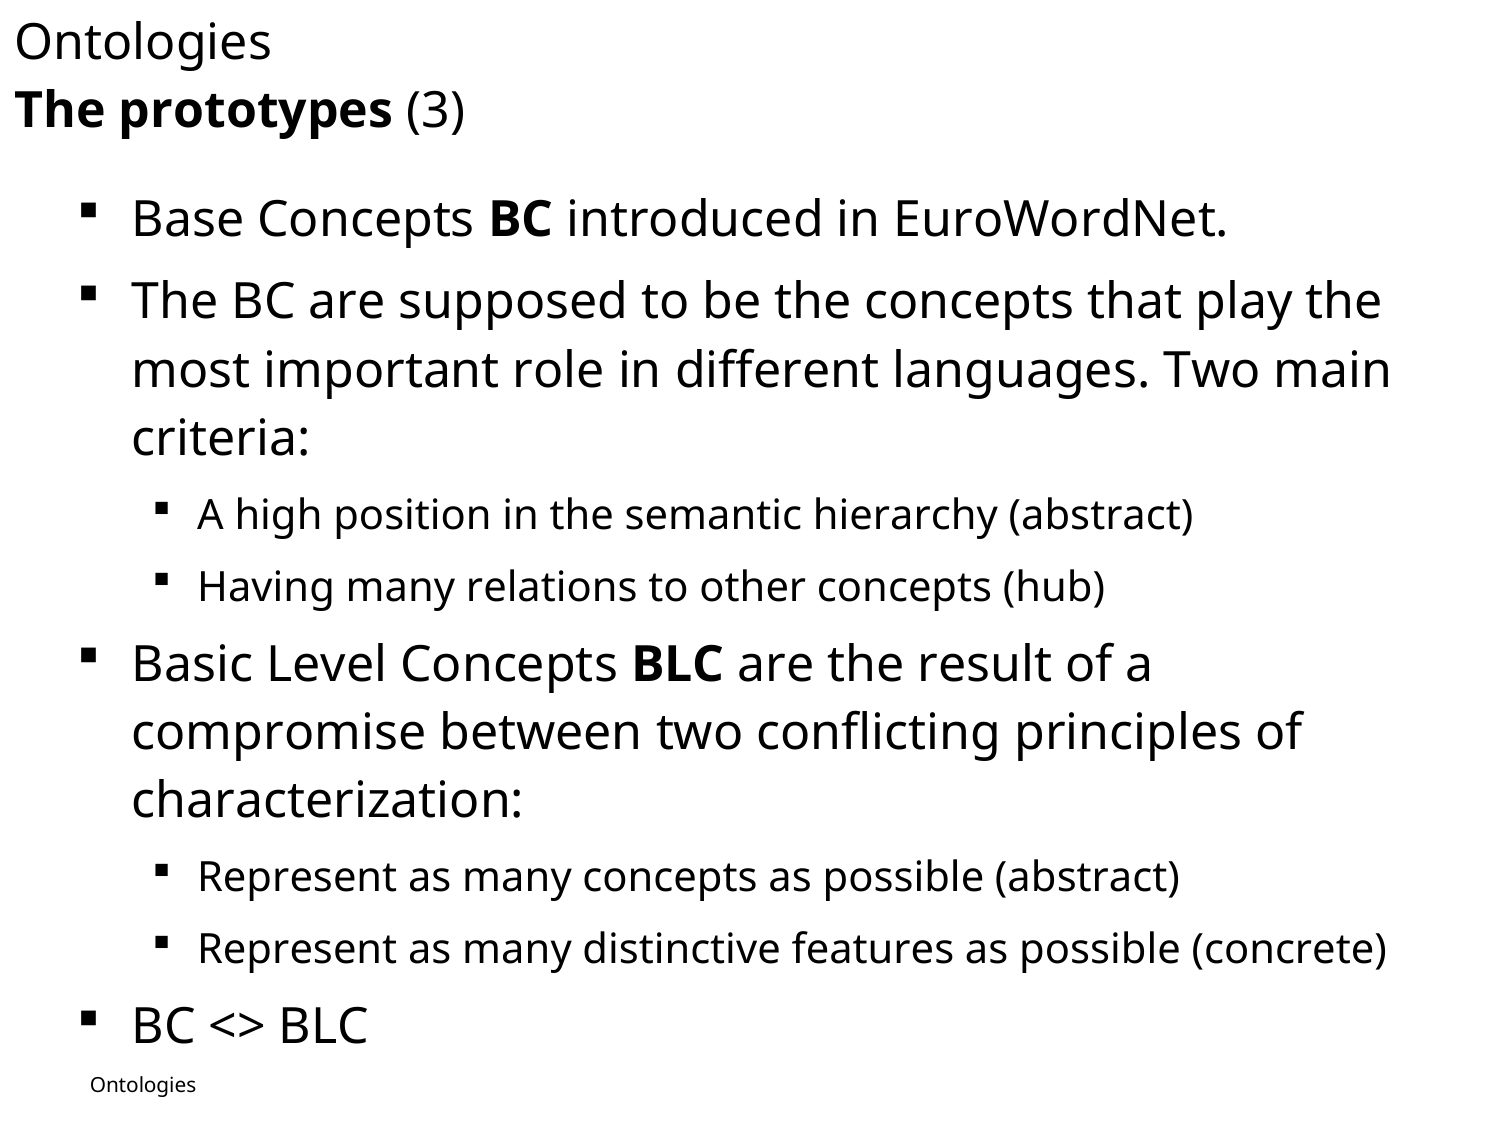

Ontologies
The prototypes (3)
# Base Concepts BC introduced in EuroWordNet.
The BC are supposed to be the concepts that play the most important role in different languages. Two main criteria:
A high position in the semantic hierarchy (abstract)
Having many relations to other concepts (hub)
Basic Level Concepts BLC are the result of a compromise between two conﬂicting principles of characterization:
Represent as many concepts as possible (abstract)
Represent as many distinctive features as possible (concrete)
BC <> BLC